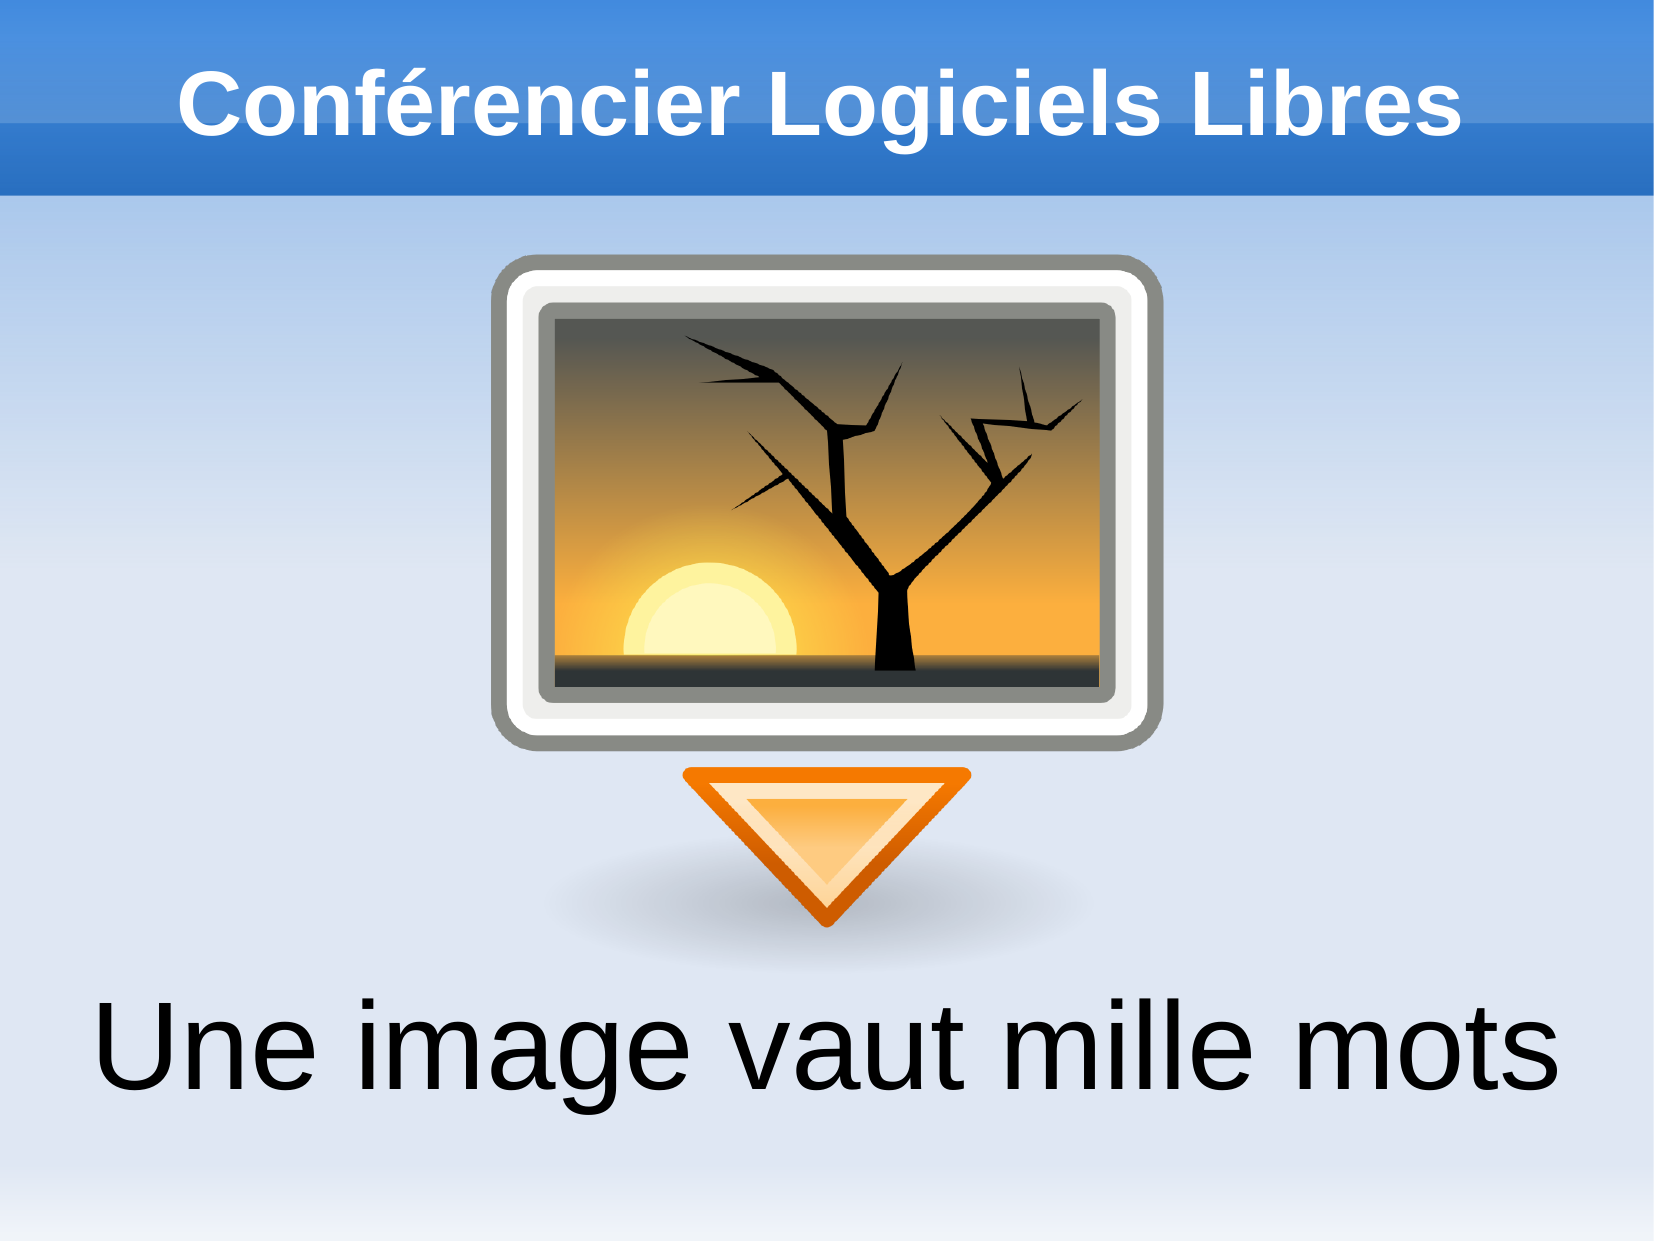

# Conférencier Logiciels Libres
Une image vaut mille mots